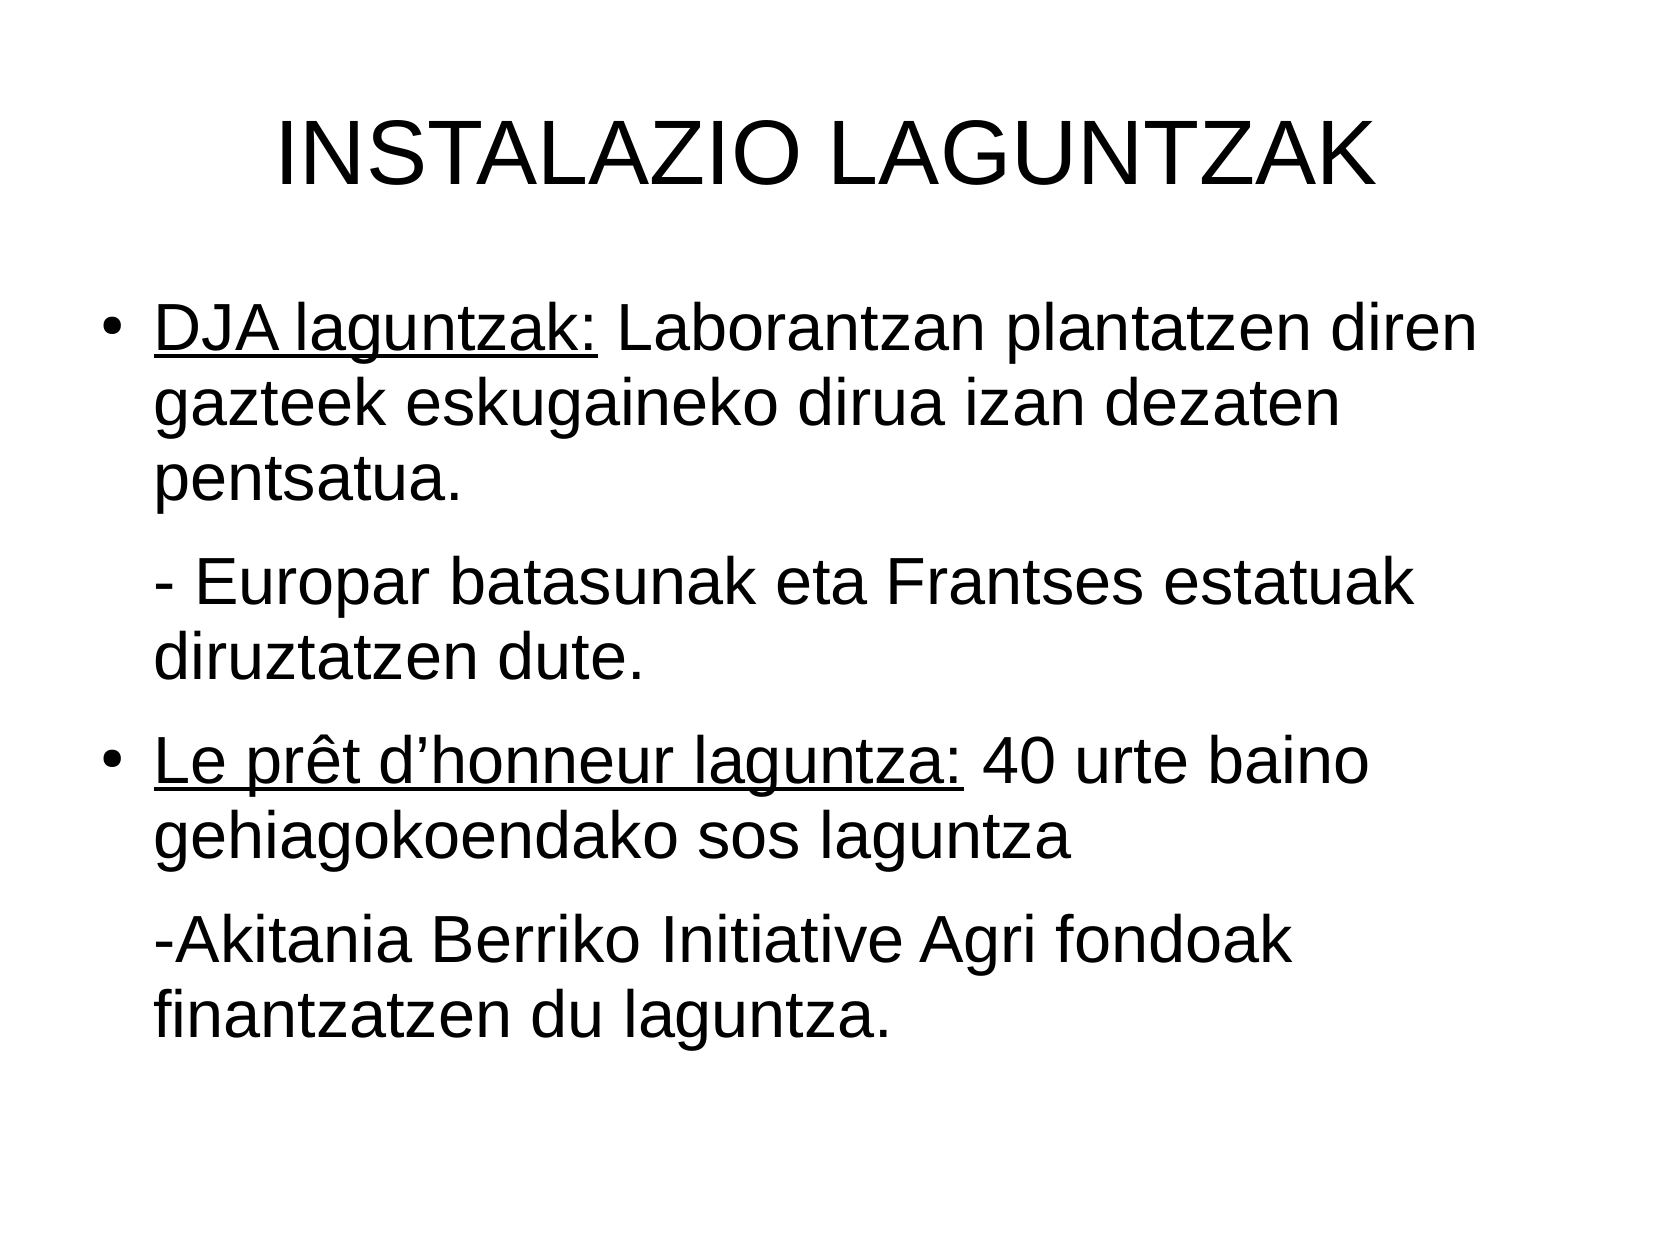

# INSTALAZIO LAGUNTZAK
DJA laguntzak: Laborantzan plantatzen diren gazteek eskugaineko dirua izan dezaten pentsatua.
- Europar batasunak eta Frantses estatuak diruztatzen dute.
Le prêt d’honneur laguntza: 40 urte baino gehiagokoendako sos laguntza
-Akitania Berriko Initiative Agri fondoak finantzatzen du laguntza.